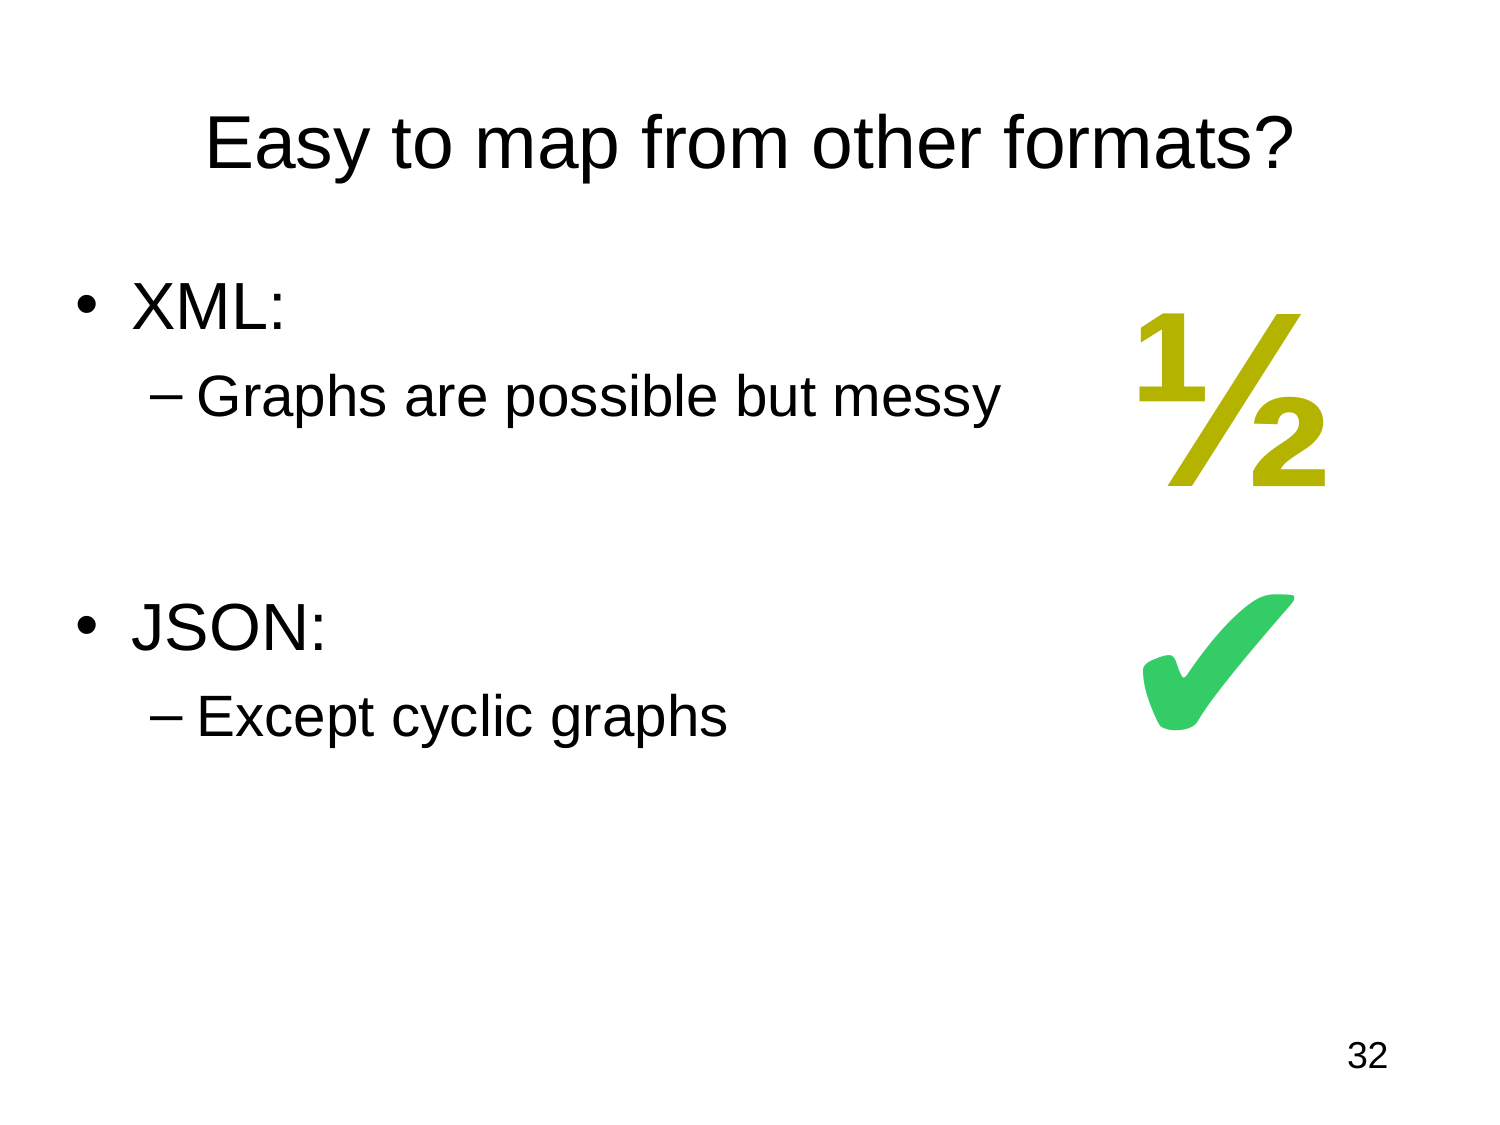

# Easy to map from other formats?
½
XML:
Graphs are possible but messy
JSON:
Except cyclic graphs
✔
32